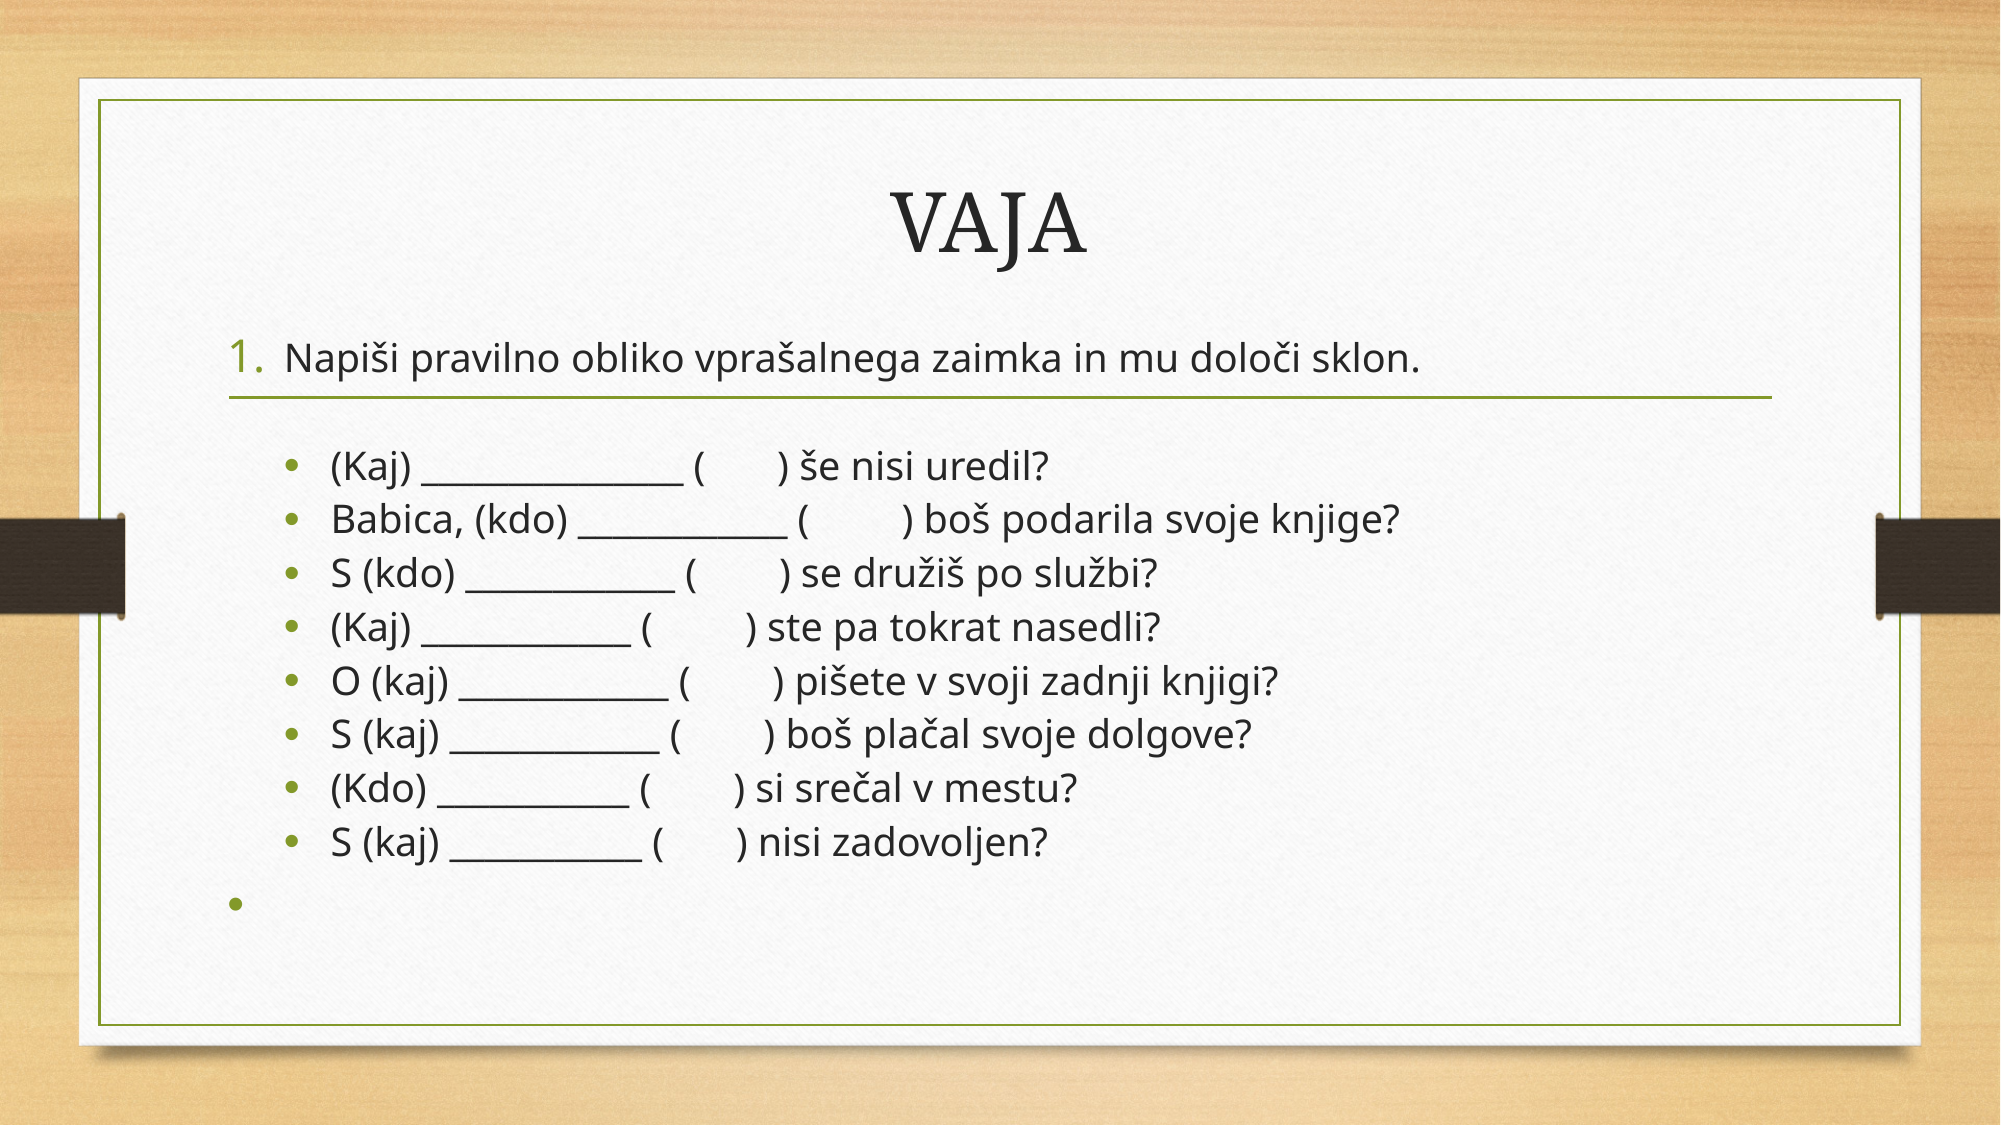

# VAJA
Napiši pravilno obliko vprašalnega zaimka in mu določi sklon.
(Kaj) _______________ ( ) še nisi uredil?
Babica, (kdo) ____________ ( ) boš podarila svoje knjige?
S (kdo) ____________ ( ) se družiš po službi?
(Kaj) ____________ ( ) ste pa tokrat nasedli?
O (kaj) ____________ ( ) pišete v svoji zadnji knjigi?
S (kaj) ____________ ( ) boš plačal svoje dolgove?
(Kdo) ___________ ( ) si srečal v mestu?
S (kaj) ___________ ( ) nisi zadovoljen?